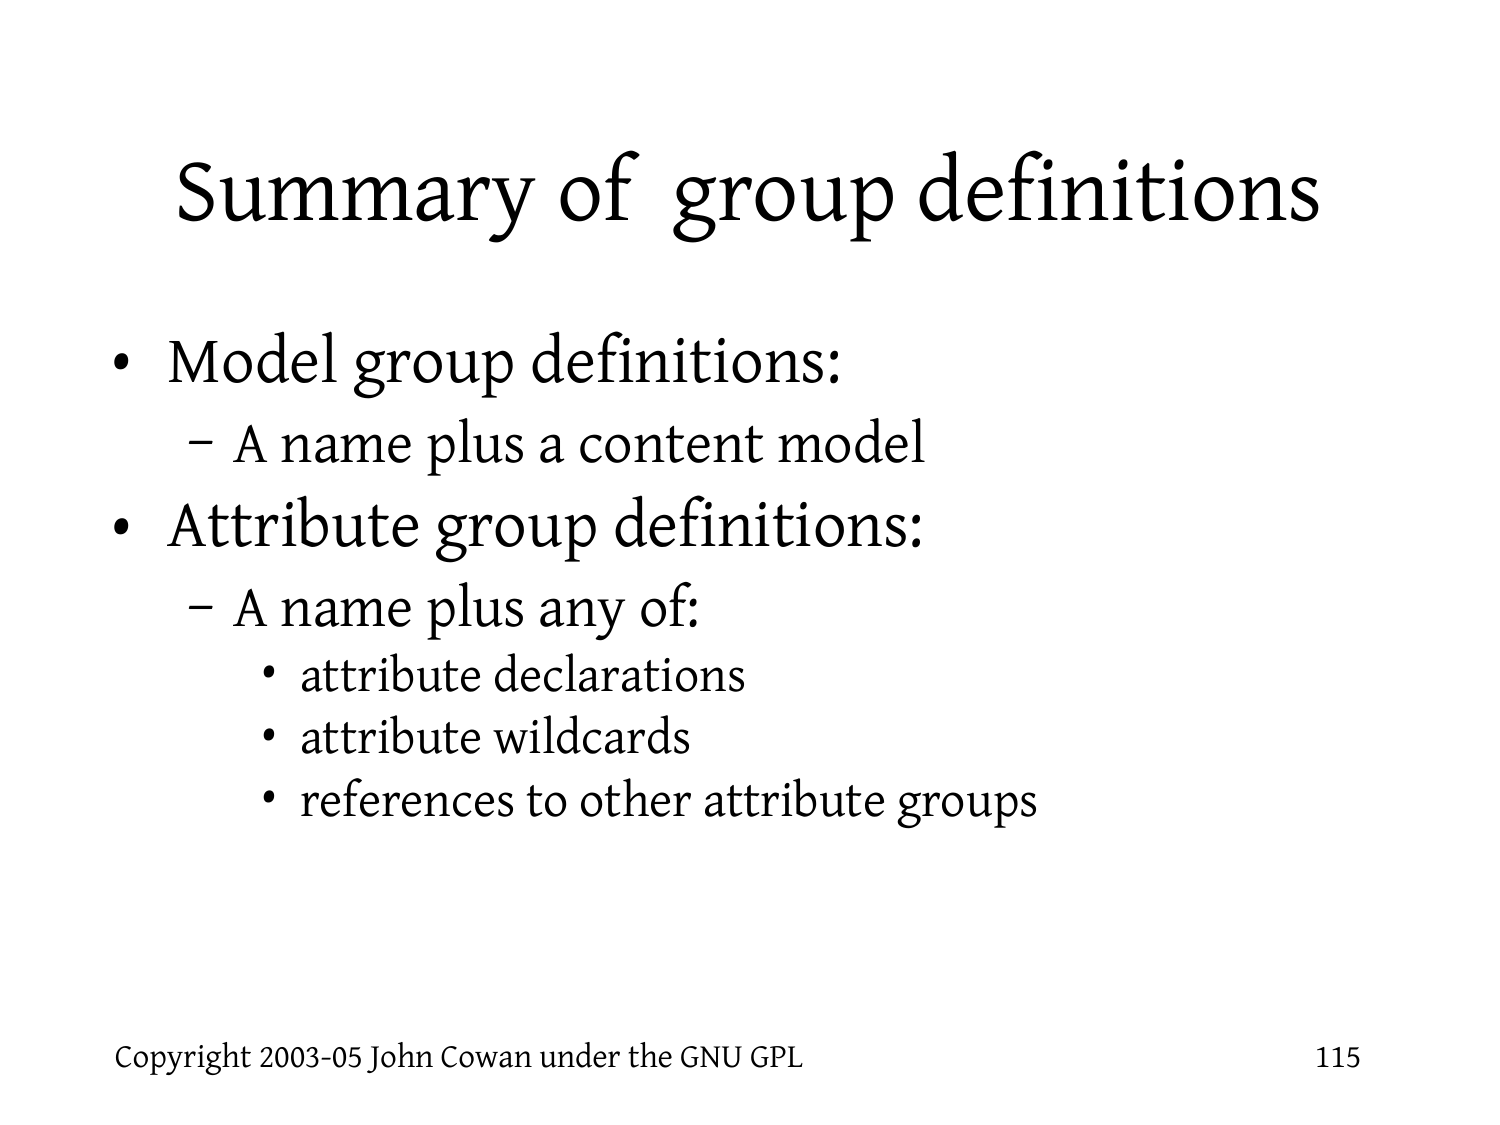

# Summary of group definitions
Model group definitions:
A name plus a content model
Attribute group definitions:
A name plus any of:
attribute declarations
attribute wildcards
references to other attribute groups